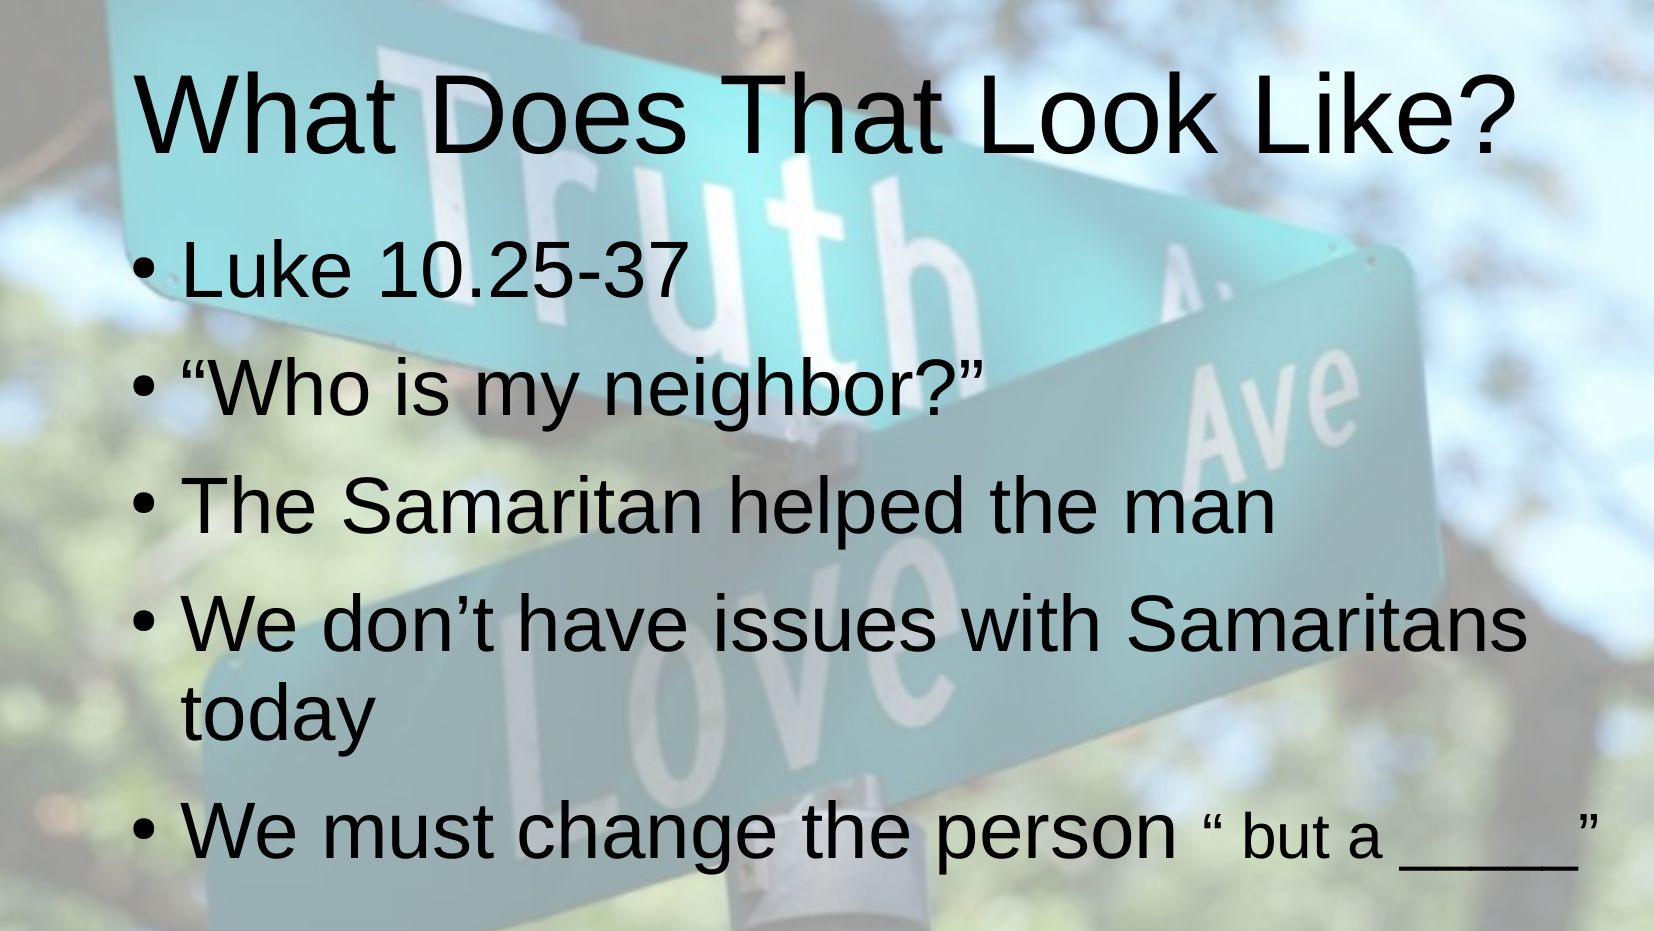

# What Does That Look Like?
Luke 10.25-37
“Who is my neighbor?”
The Samaritan helped the man
We don’t have issues with Samaritans today
We must change the person “ but a _____”